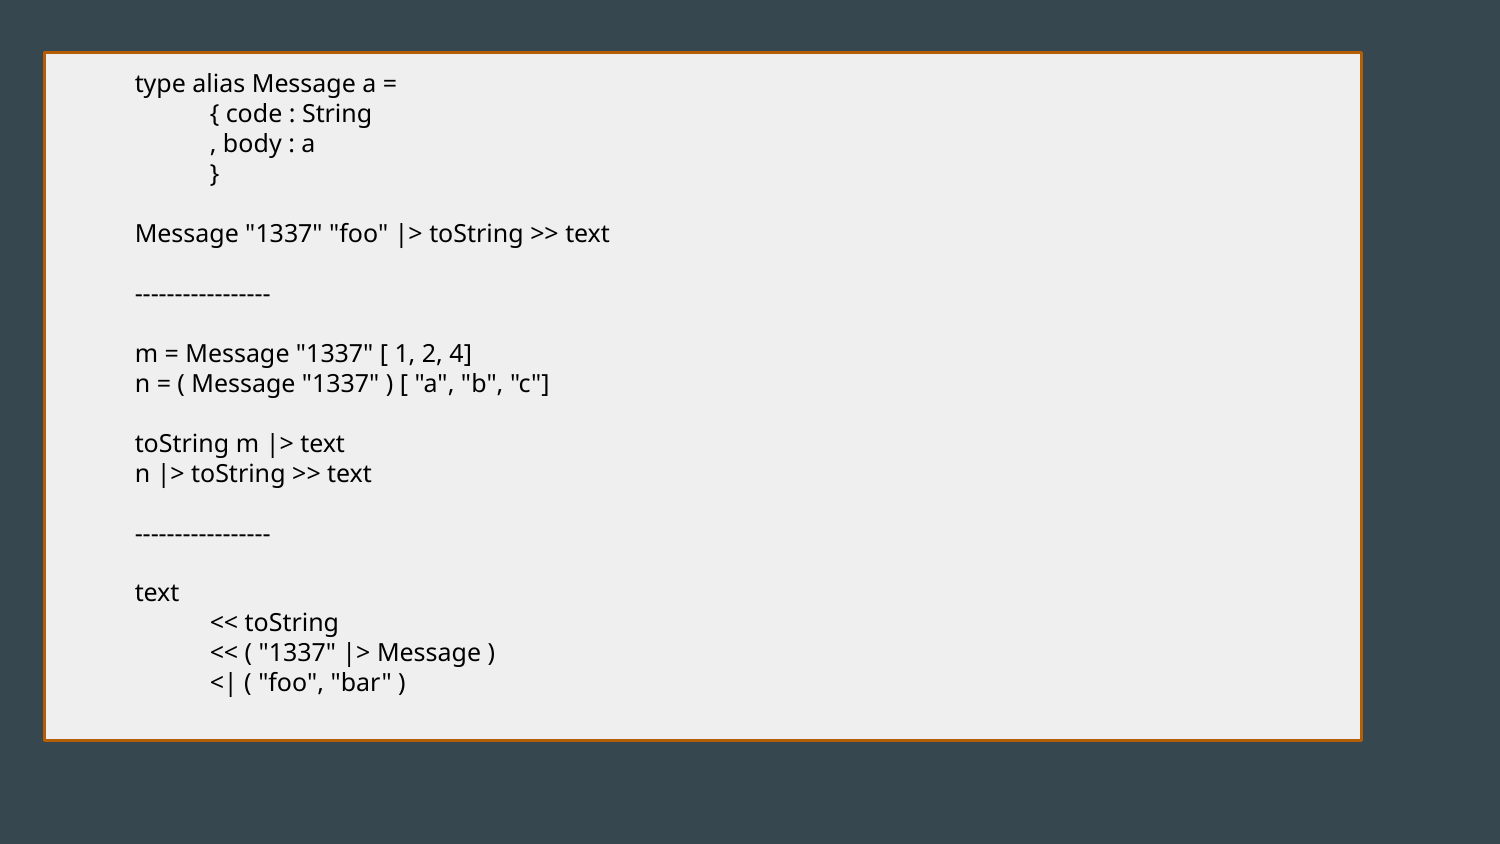

type alias Message a =
	{ code : String
	, body : a
	}
Message "1337" "foo" |> toString >> text
-----------------
m = Message "1337" [ 1, 2, 4]
n = ( Message "1337" ) [ "a", "b", "c"]
toString m |> text
n |> toString >> text
-----------------
text
<< toString
<< ( "1337" |> Message )
<| ( "foo", "bar" )